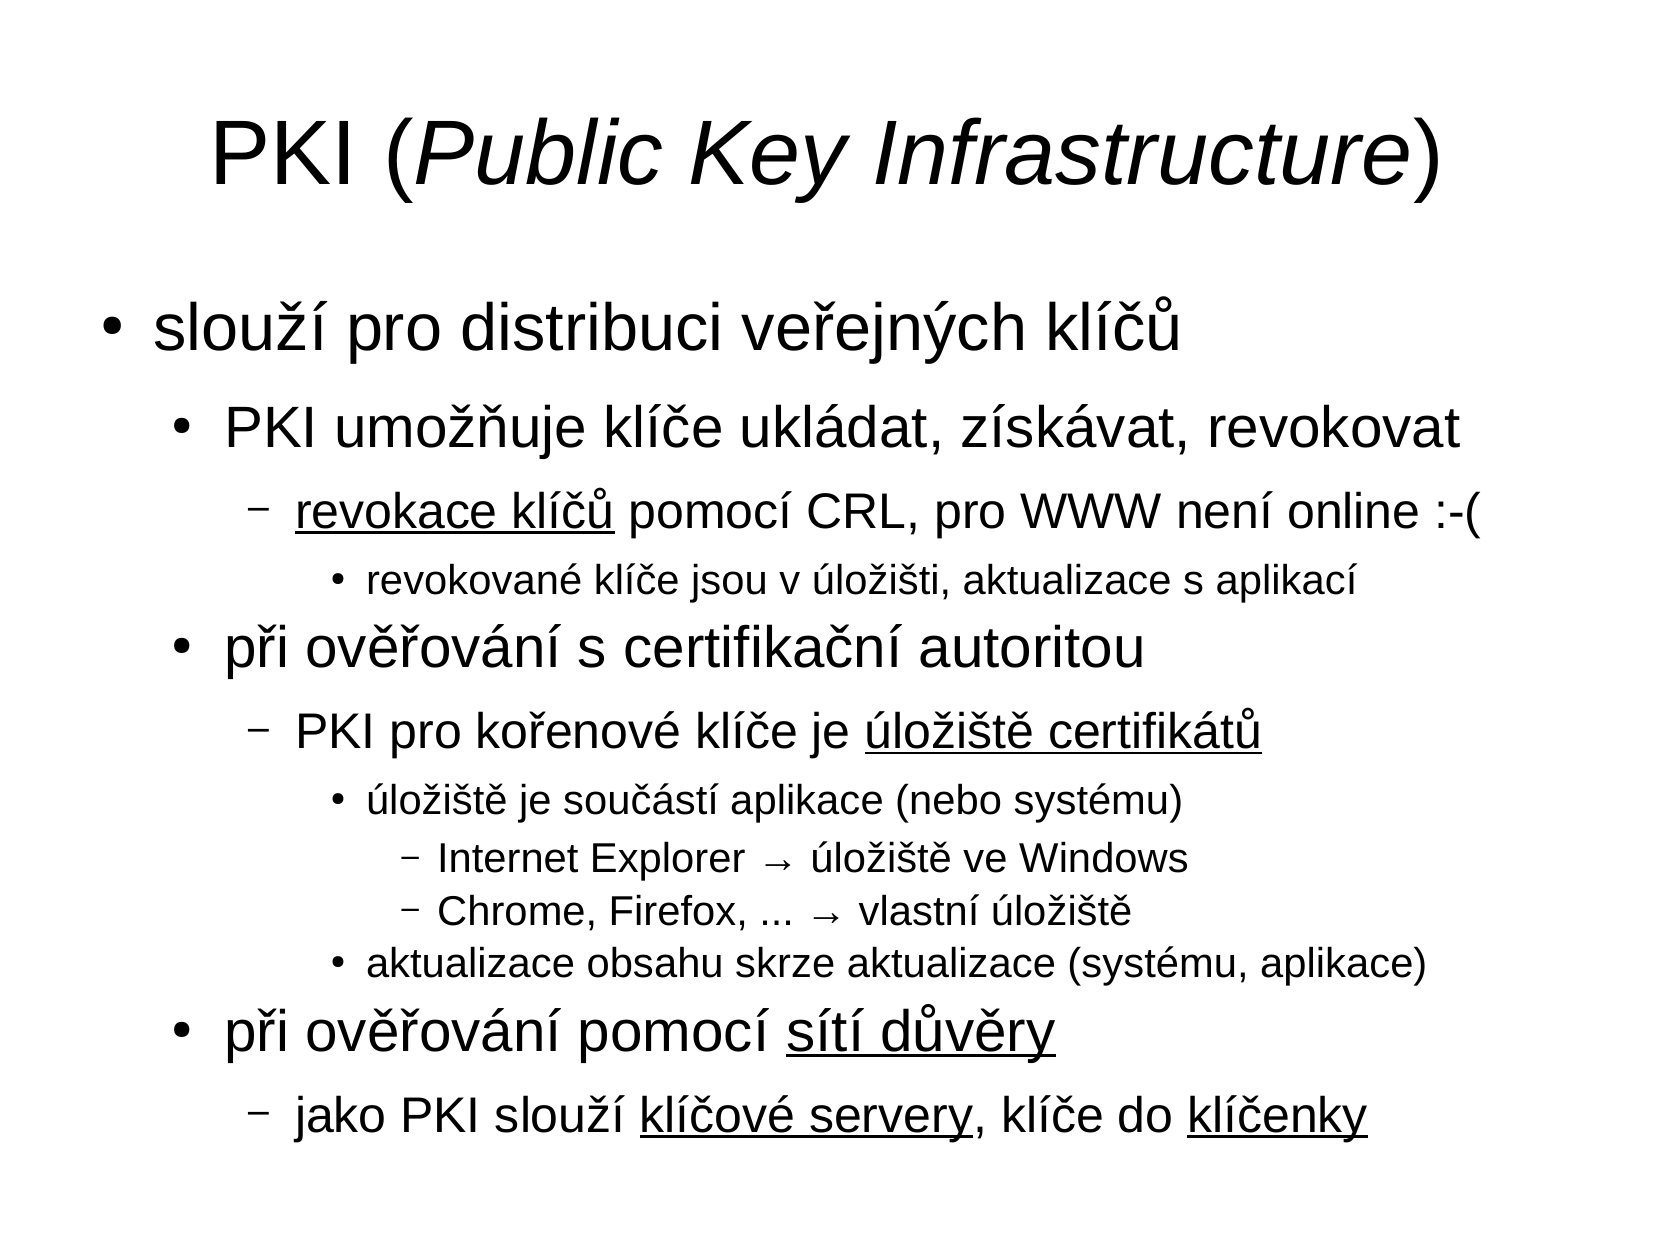

# PKI (Public Key Infrastructure)
slouží pro distribuci veřejných klíčů
PKI umožňuje klíče ukládat, získávat, revokovat
revokace klíčů pomocí CRL, pro WWW není online :-(
revokované klíče jsou v úložišti, aktualizace s aplikací
při ověřování s certifikační autoritou
PKI pro kořenové klíče je úložiště certifikátů
úložiště je součástí aplikace (nebo systému)
Internet Explorer → úložiště ve Windows
Chrome, Firefox, ... → vlastní úložiště
aktualizace obsahu skrze aktualizace (systému, aplikace)
při ověřování pomocí sítí důvěry
jako PKI slouží klíčové servery, klíče do klíčenky